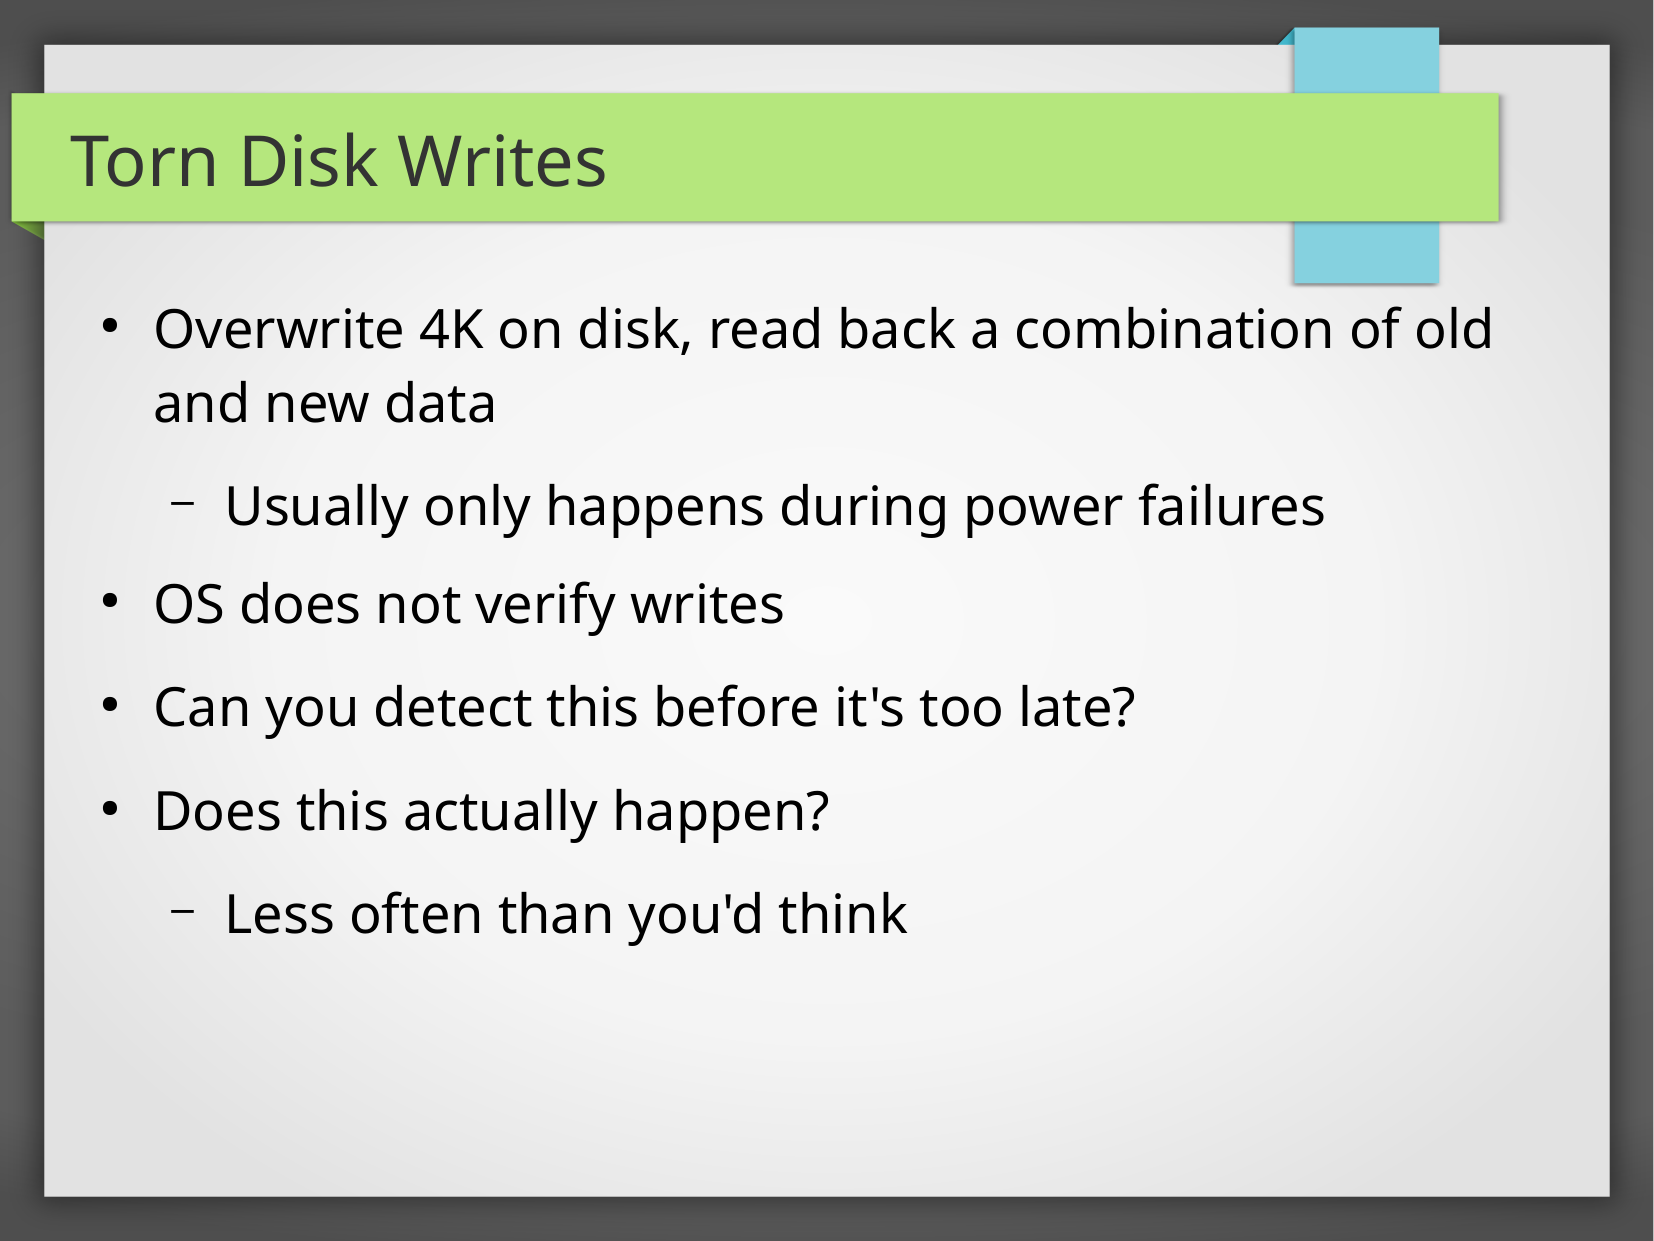

# Torn Disk Writes
Overwrite 4K on disk, read back a combination of old and new data
Usually only happens during power failures
OS does not verify writes
Can you detect this before it's too late?
Does this actually happen?
Less often than you'd think